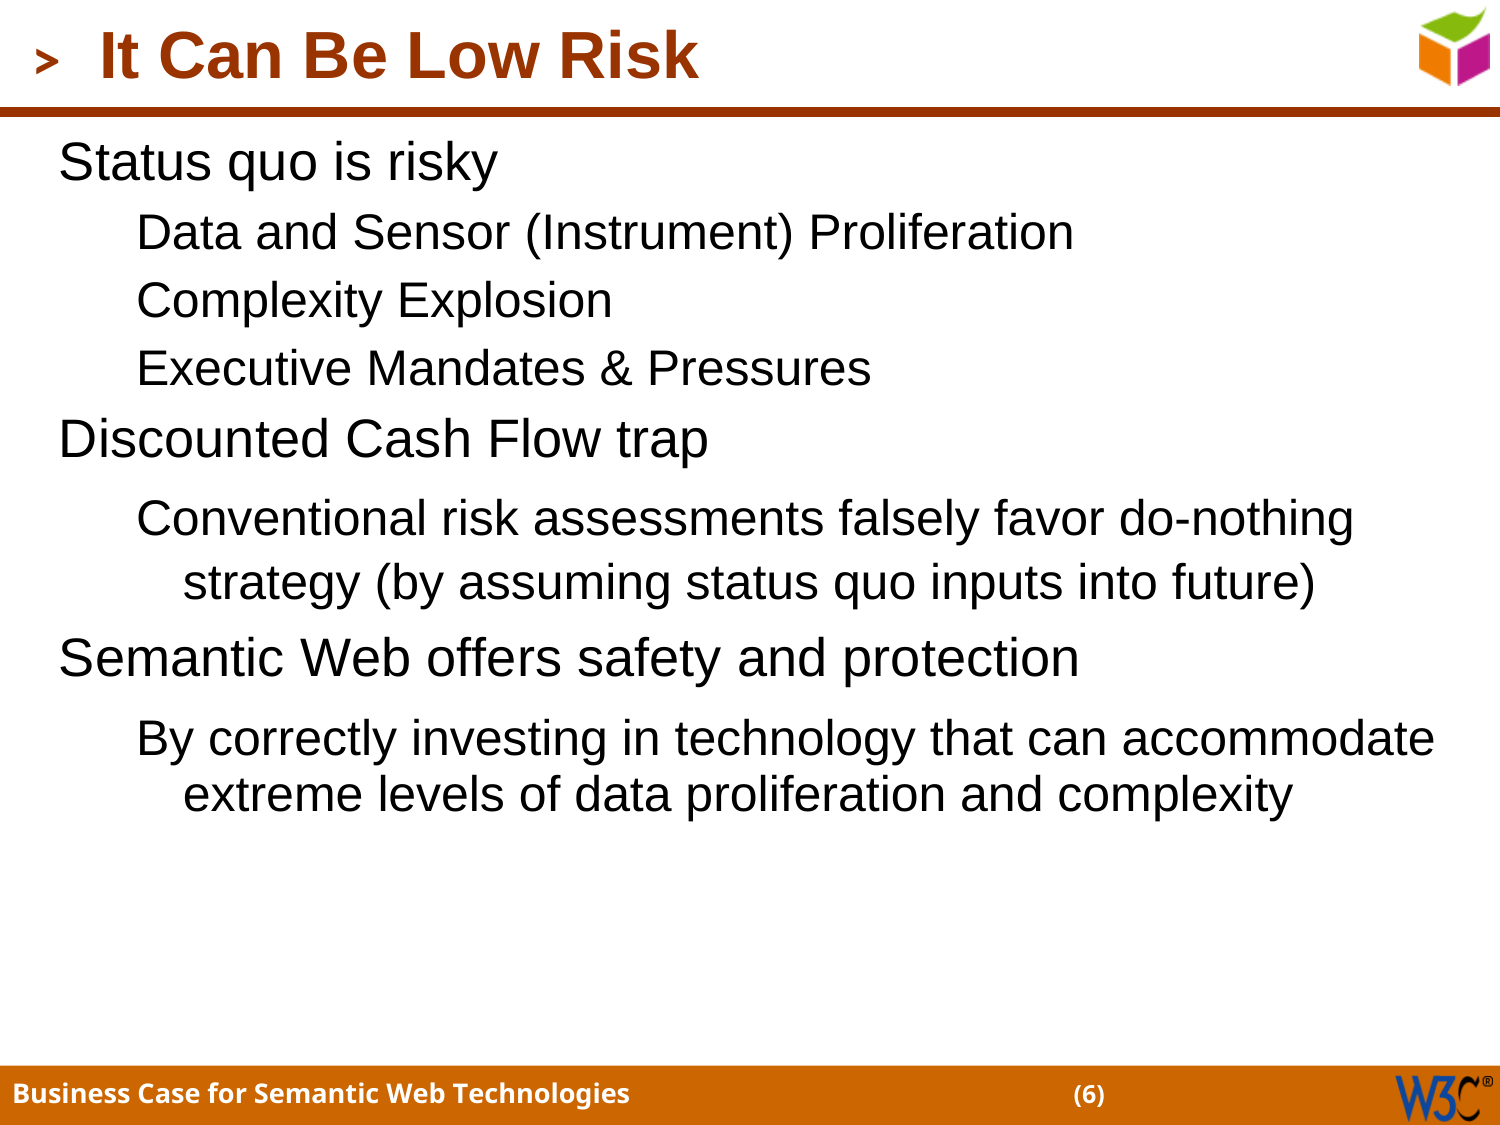

# It Can Be Low Risk
Status quo is risky
Data and Sensor (Instrument) Proliferation
Complexity Explosion
Executive Mandates & Pressures
Discounted Cash Flow trap
Conventional risk assessments falsely favor do-nothing strategy (by assuming status quo inputs into future)‏
Semantic Web offers safety and protection
By correctly investing in technology that can accommodate extreme levels of data proliferation and complexity